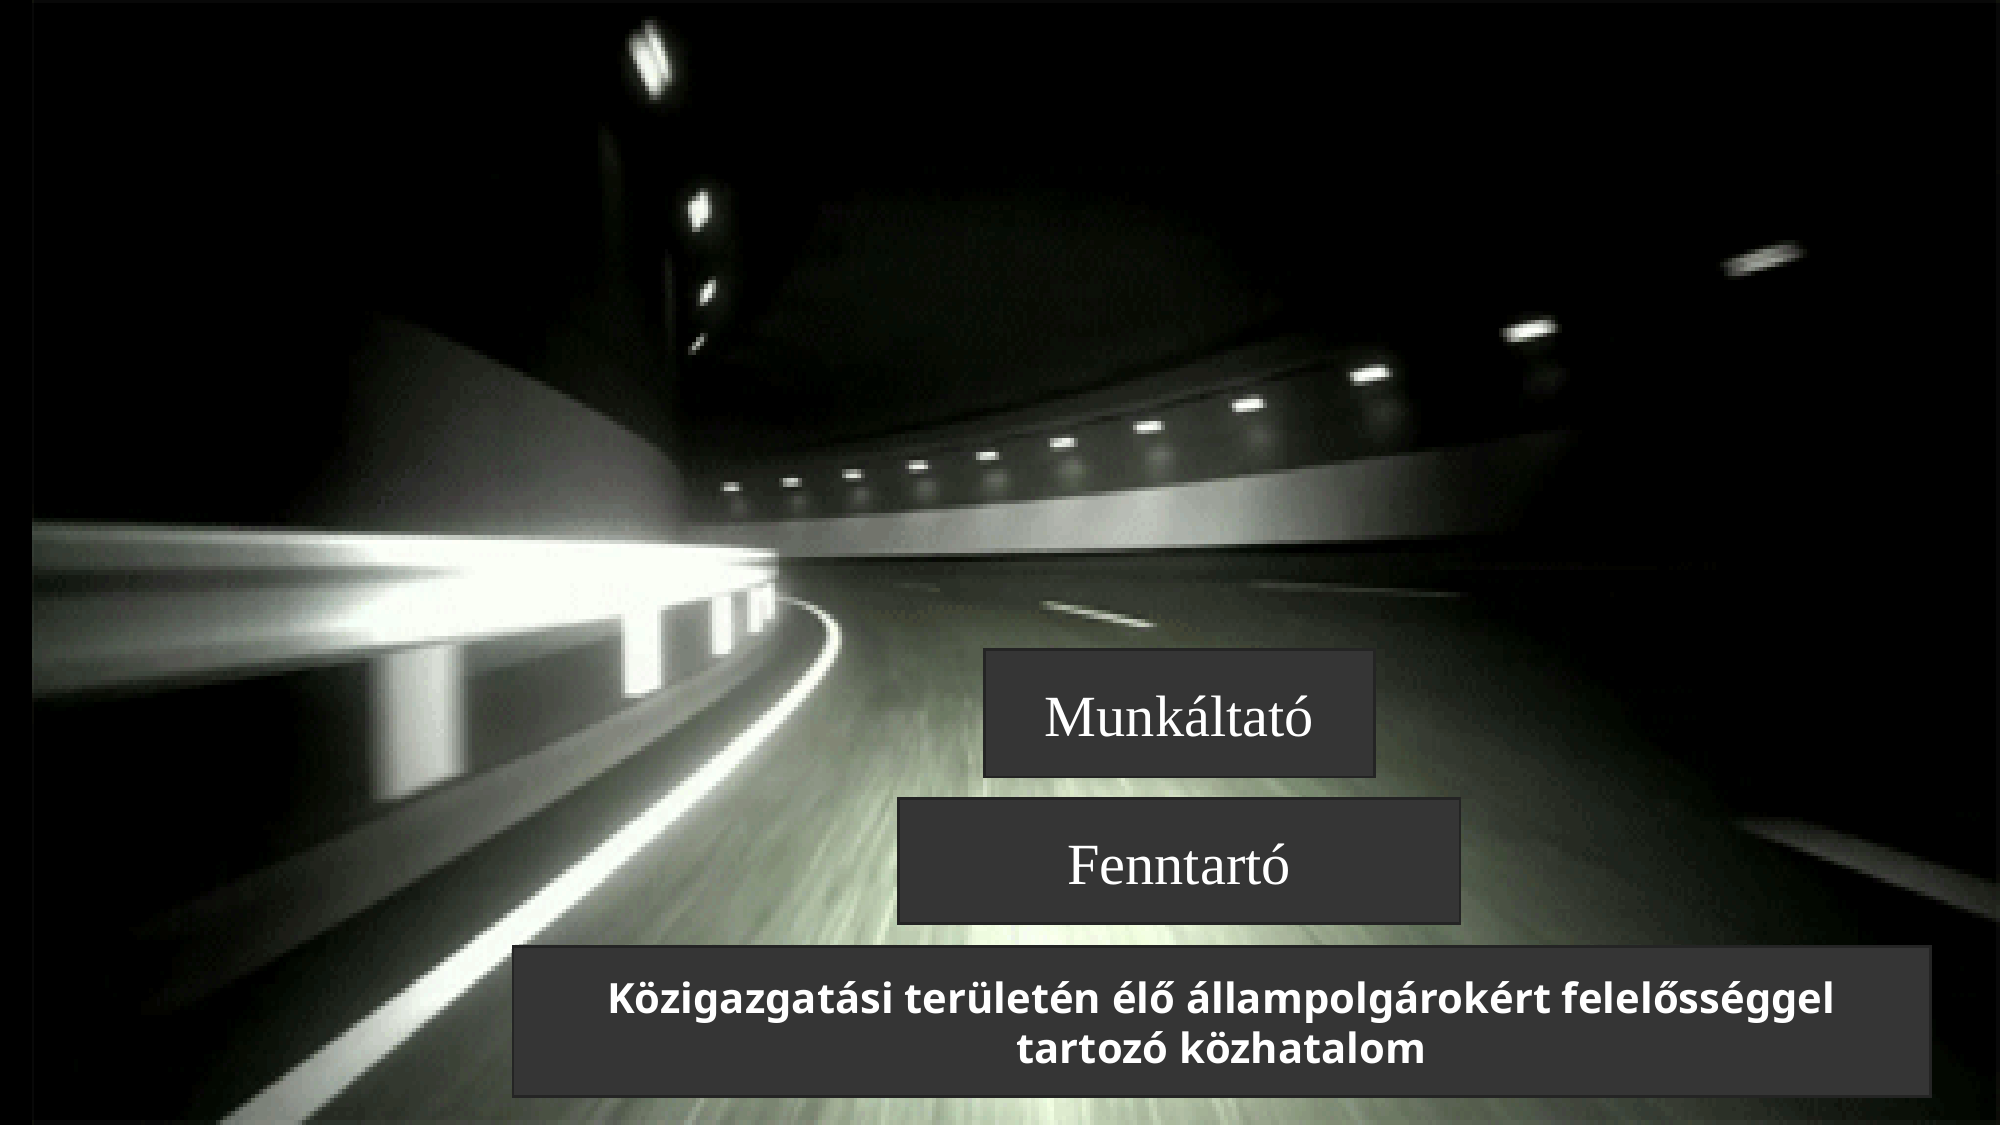

Munkáltató
Fenntartó
Közigazgatási területén élő állampolgárokért felelősséggel tartozó közhatalom